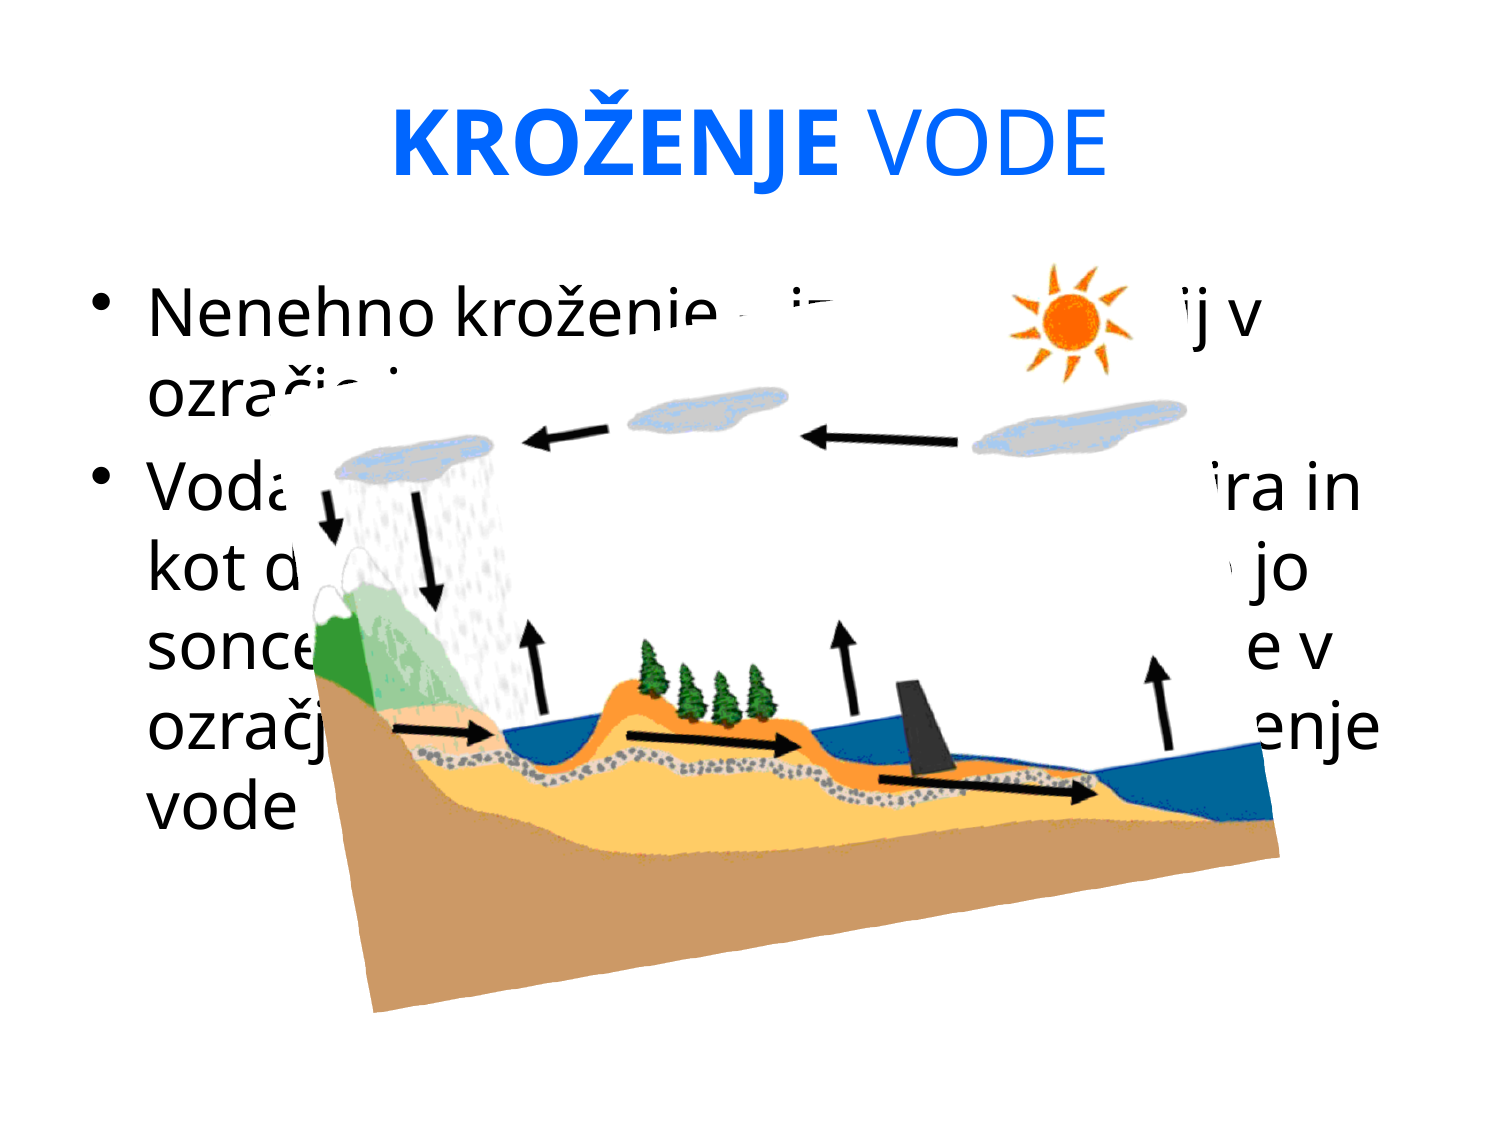

# KROŽENJE VODE
Nenehno kroženje – iz rek in morij v ozračje in nazaj
Voda, ki je v atmosferi se kondenzira in kot dež ali sneg pade na zemljo, ko jo sonce segreva spet izhlapi in se vrne v ozračje – ta proces imenujemo kroženje vode